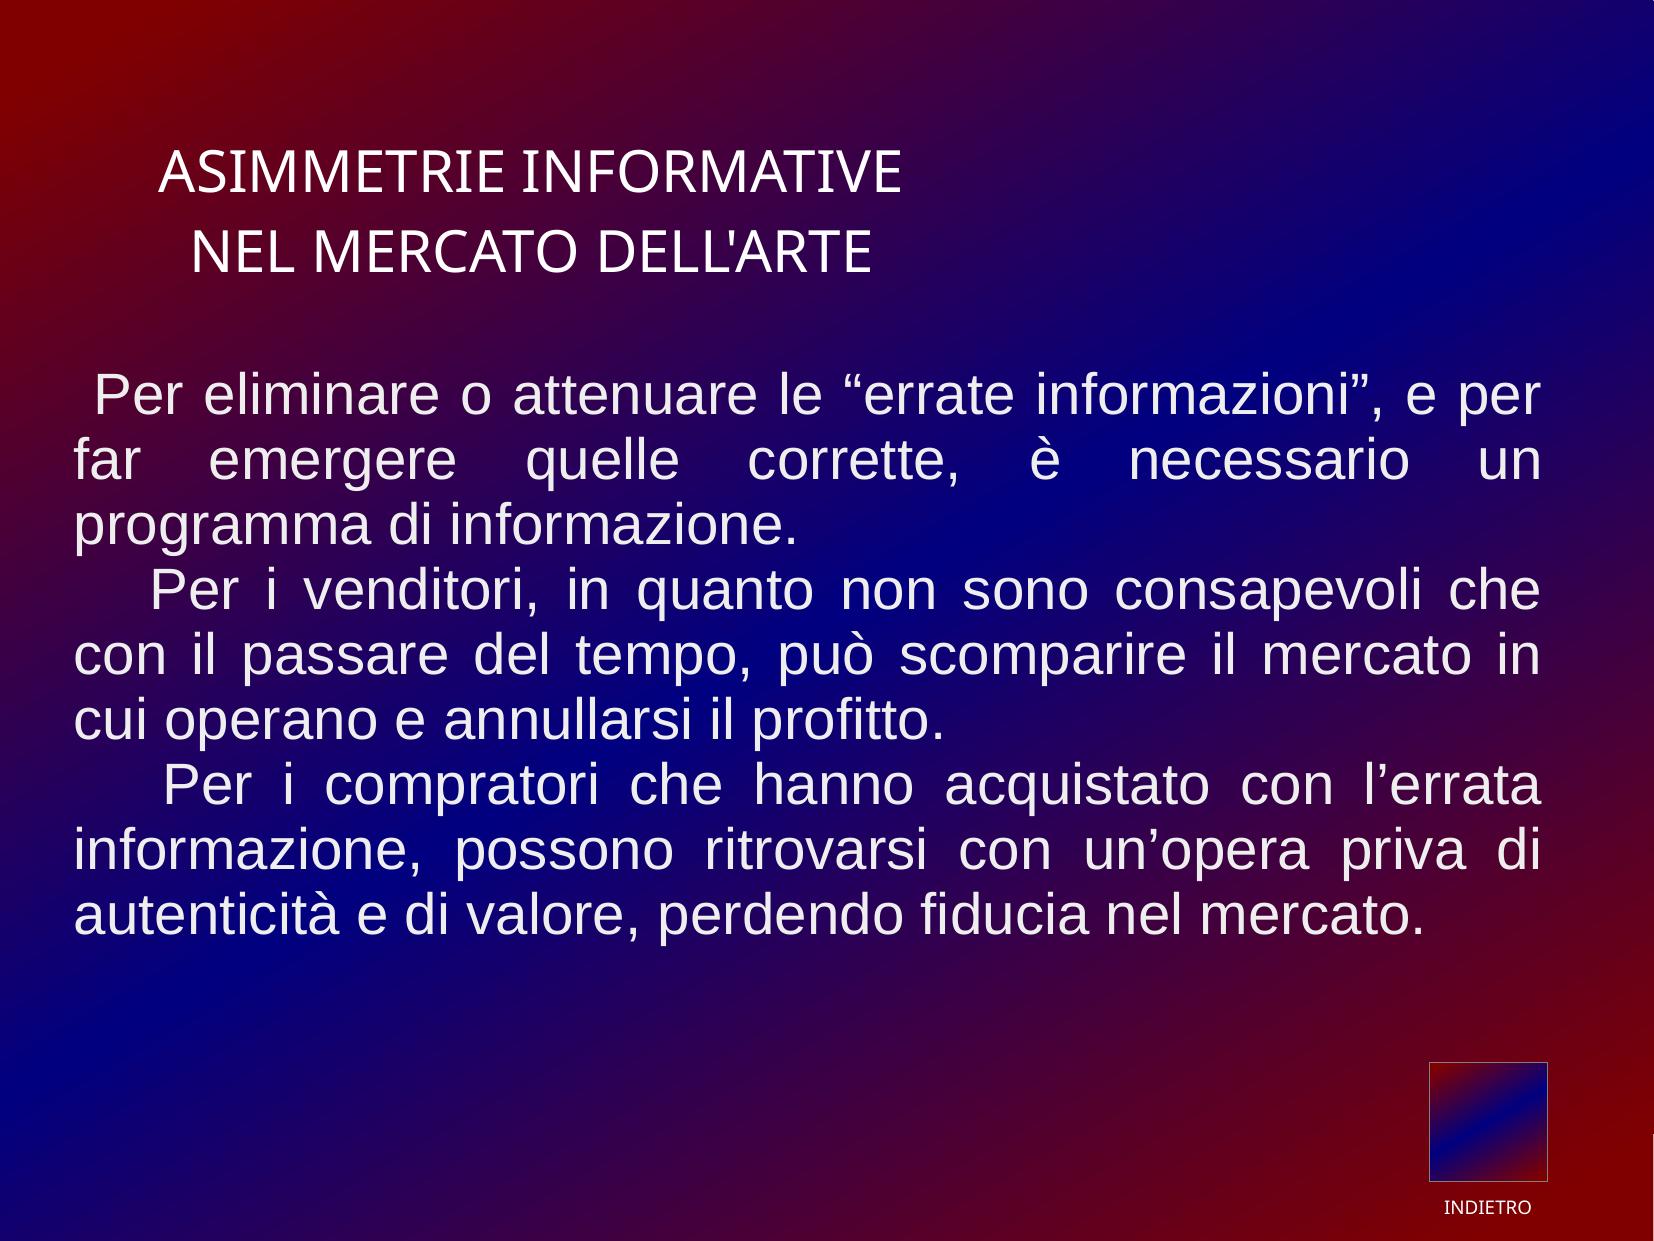

ASIMMETRIE INFORMATIVE NEL MERCATO DELL'ARTE
 Per eliminare o attenuare le “errate informazioni”, e per far emergere quelle corrette, è necessario un programma di informazione.
 Per i venditori, in quanto non sono consapevoli che con il passare del tempo, può scomparire il mercato in cui operano e annullarsi il profitto.
 Per i compratori che hanno acquistato con l’errata informazione, possono ritrovarsi con un’opera priva di autenticità e di valore, perdendo fiducia nel mercato.
INDIETRO